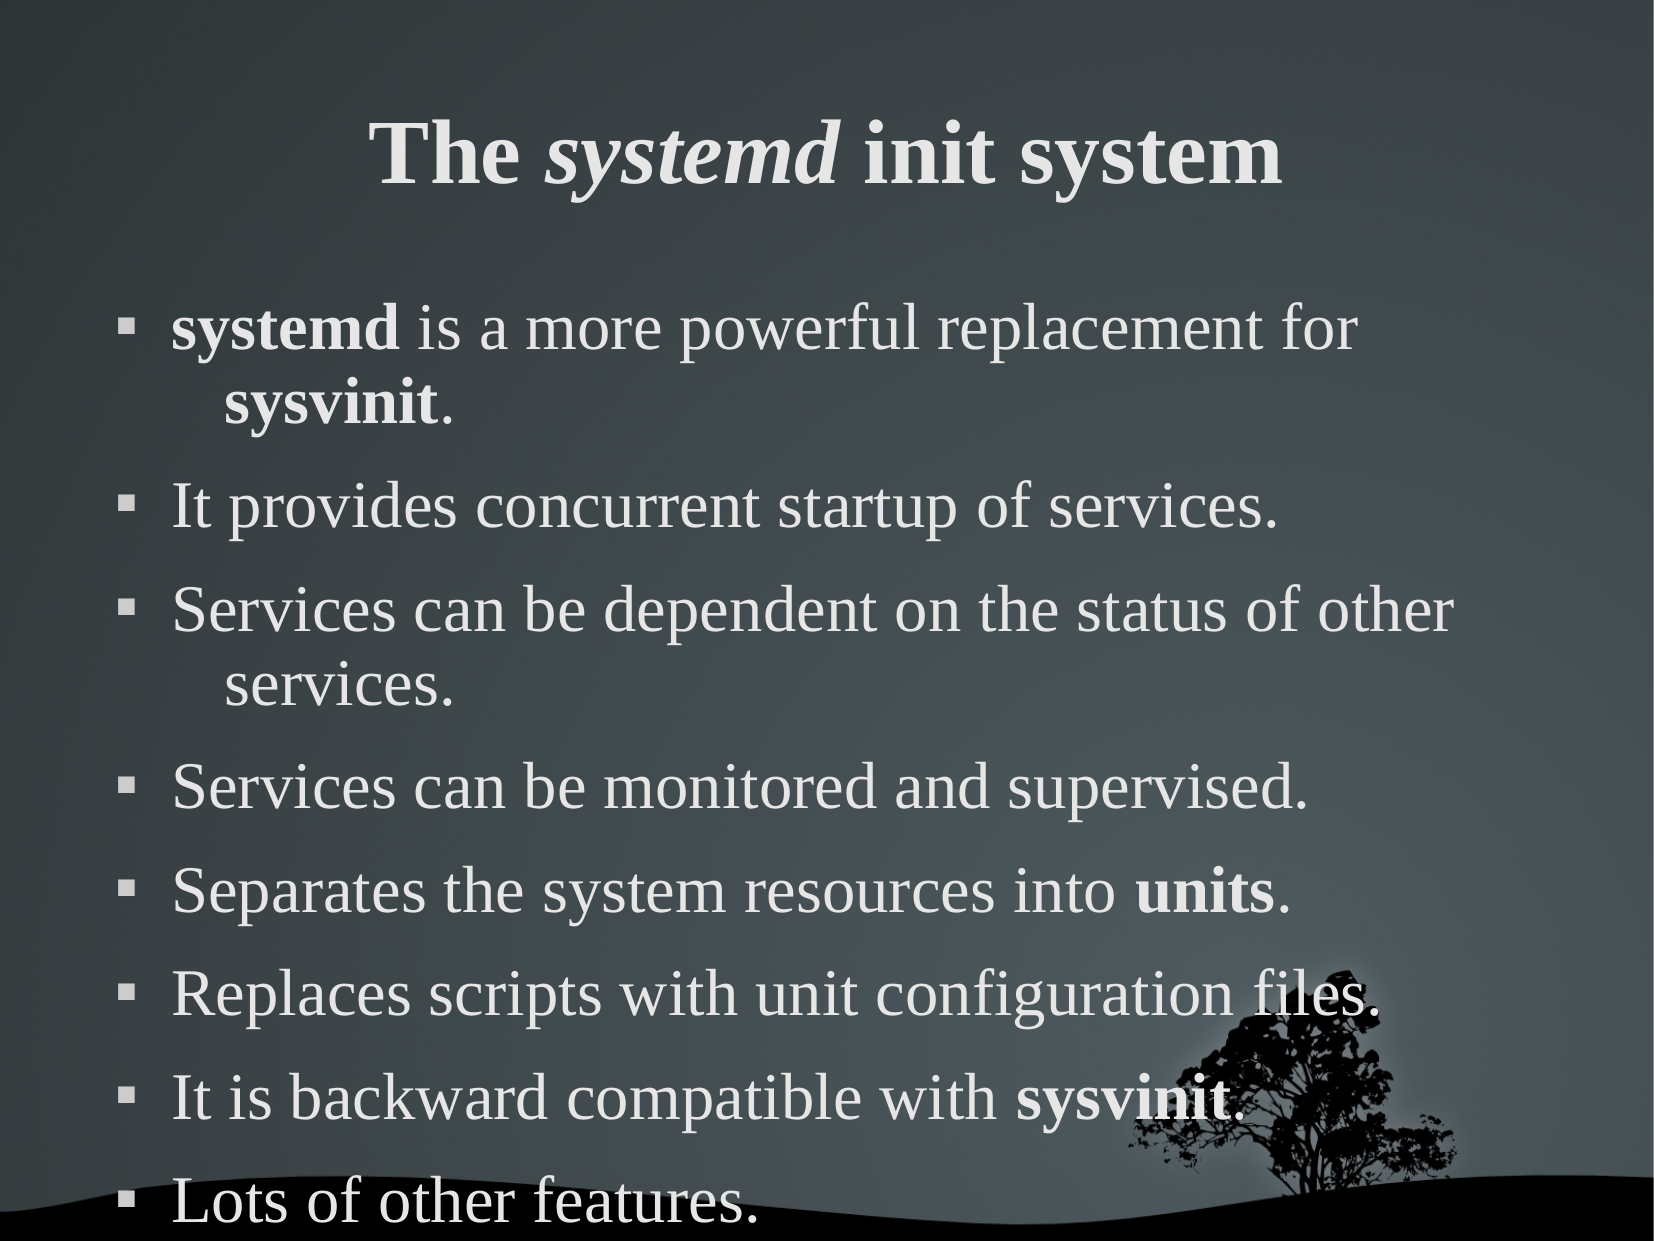

# The systemd init system
systemd is a more powerful replacement for sysvinit.
It provides concurrent startup of services.
Services can be dependent on the status of other services.
Services can be monitored and supervised.
Separates the system resources into units.
Replaces scripts with unit configuration files.
It is backward compatible with sysvinit.
Lots of other features.